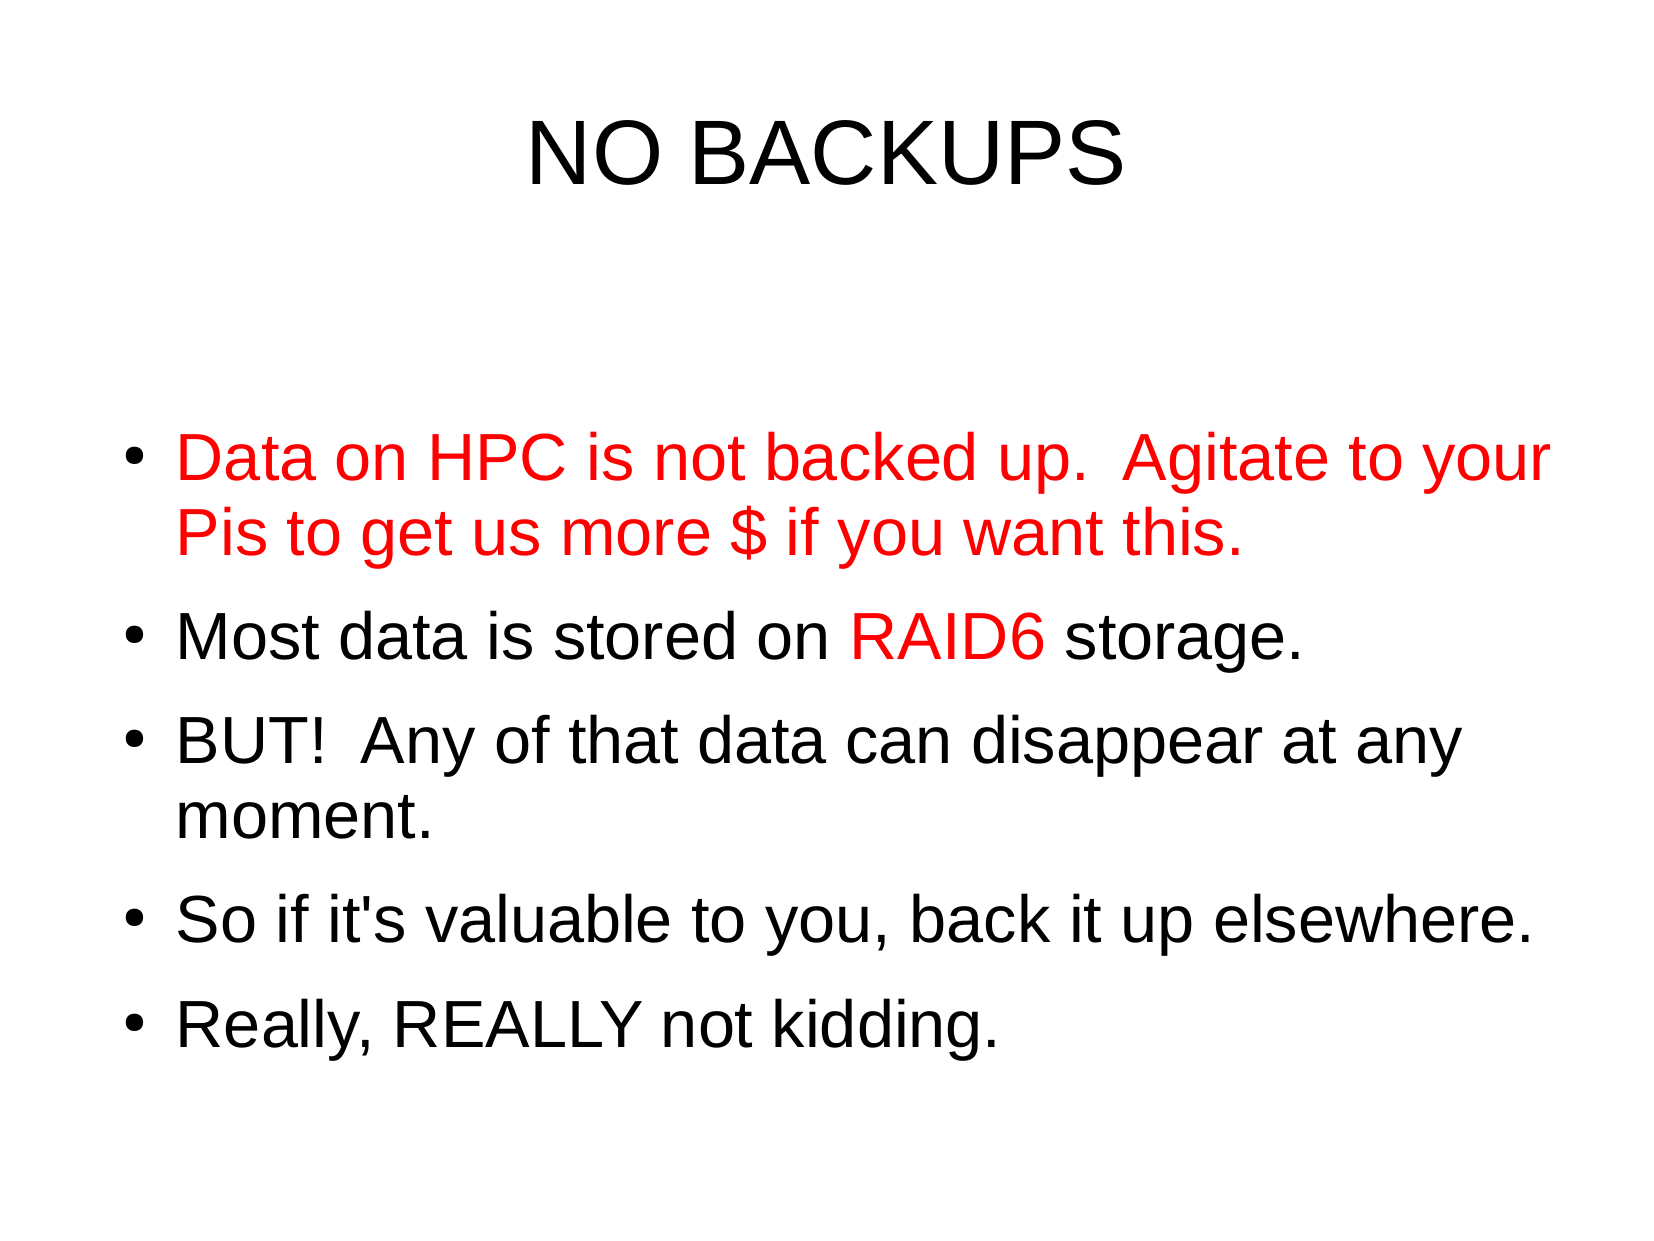

# NO BACKUPS
Data on HPC is not backed up. Agitate to your Pis to get us more $ if you want this.
Most data is stored on RAID6 storage.
BUT! Any of that data can disappear at any moment.
So if it's valuable to you, back it up elsewhere.
Really, REALLY not kidding.